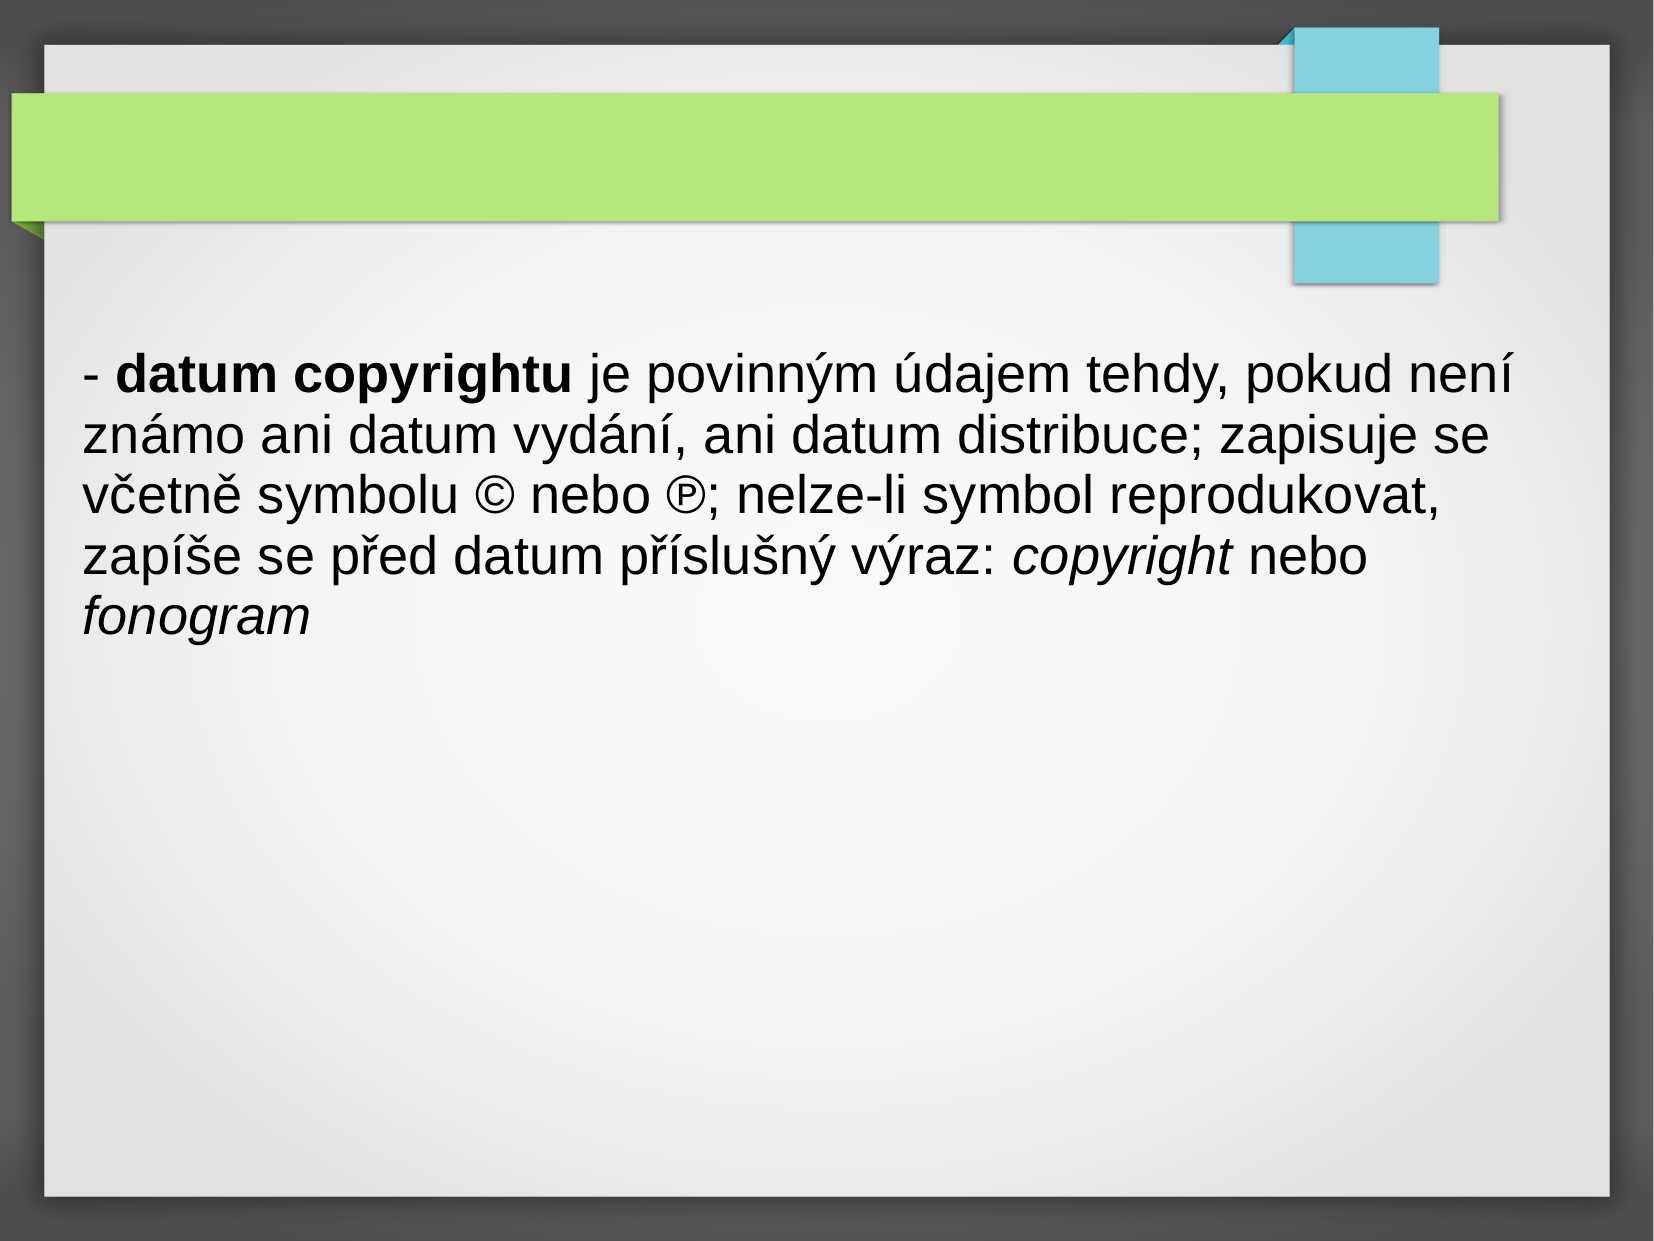

#
- datum copyrightu je povinným údajem tehdy, pokud není známo ani datum vydání, ani datum distribuce; zapisuje se včetně symbolu © nebo ℗; nelze-li symbol reprodukovat, zapíše se před datum příslušný výraz: copyright nebo fonogram